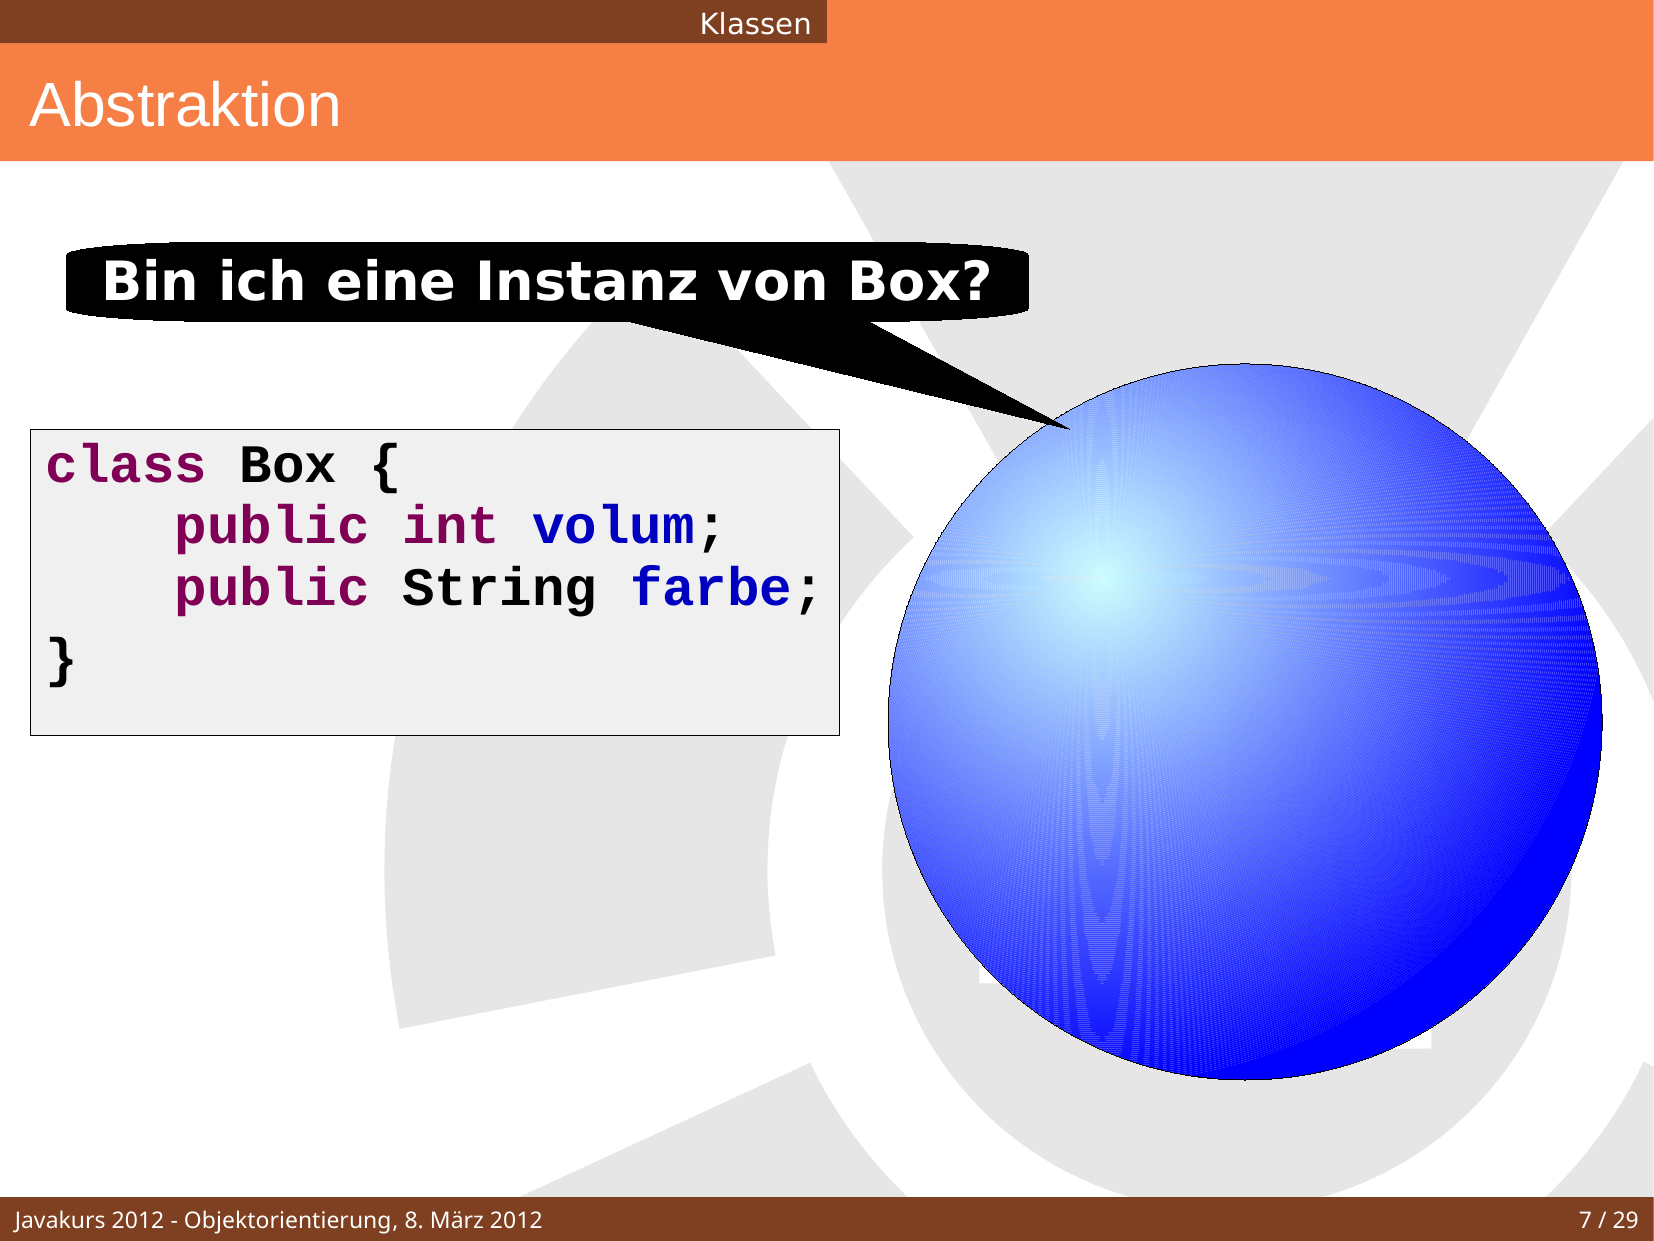

Klassen
# Abstraktion
Bin ich eine Instanz von Box?
| |
| --- |
| |
| |
| |
class Box {
 public int volum;
 public String farbe;
}